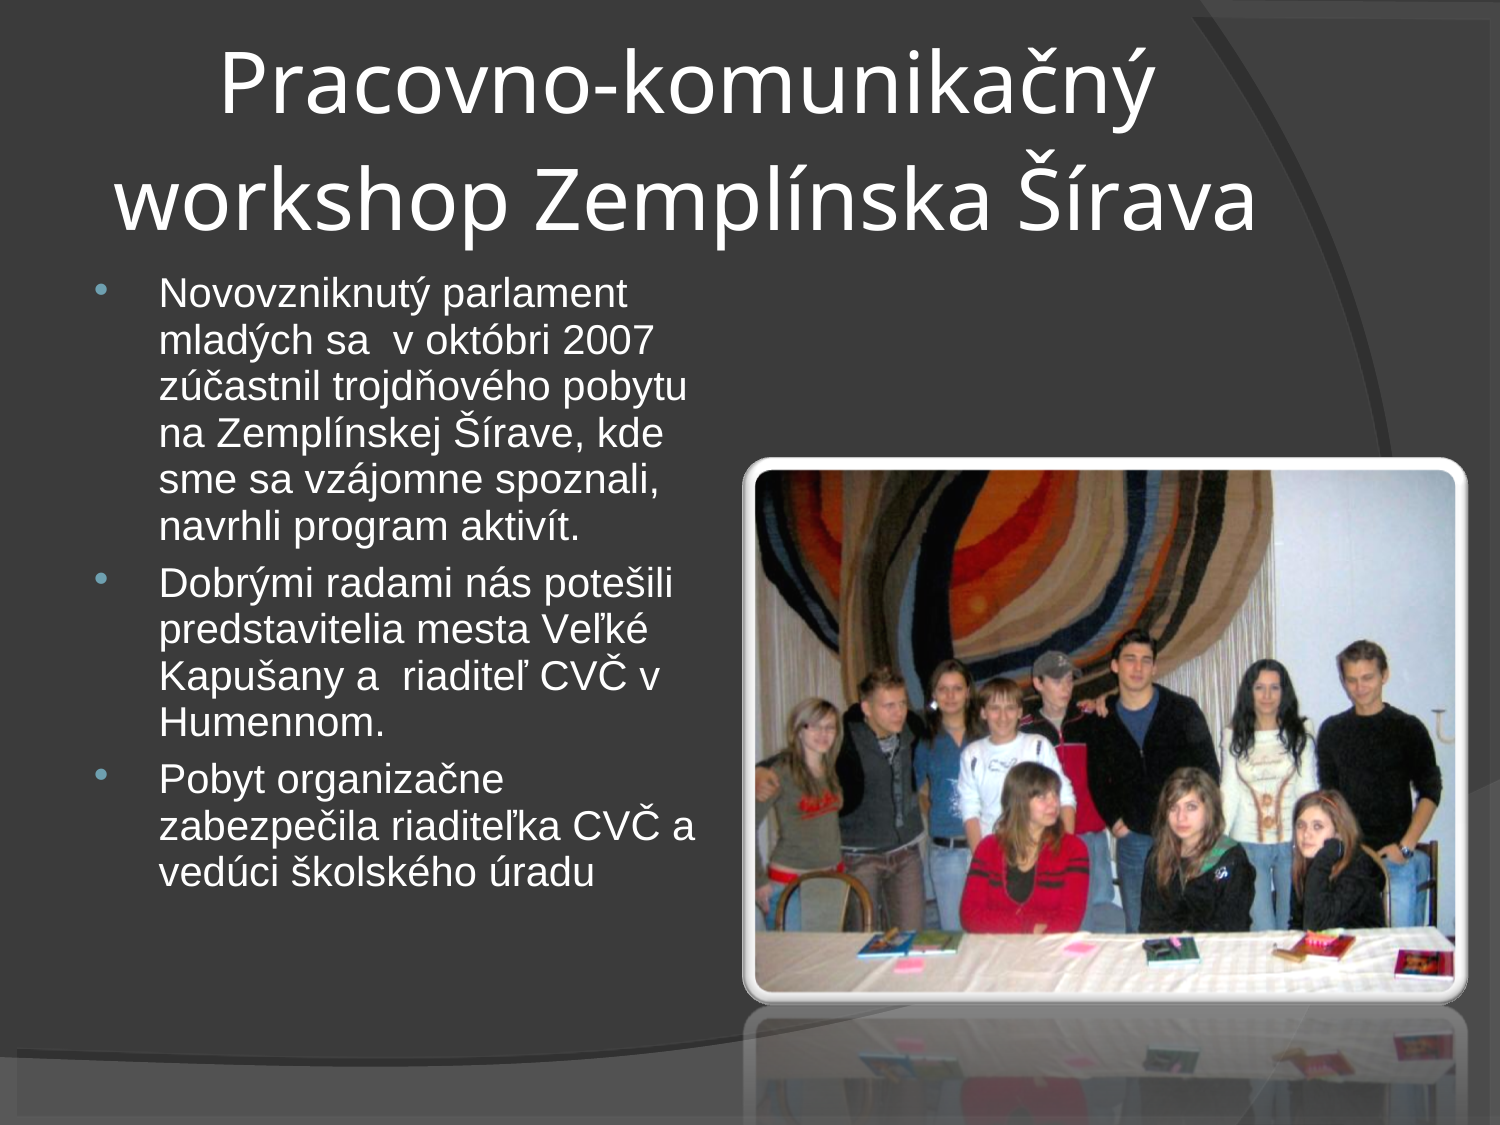

# Pracovno-komunikačný workshop Zemplínska Šírava
Novovzniknutý parlament mladých sa v októbri 2007 zúčastnil trojdňového pobytu na Zemplínskej Šírave, kde sme sa vzájomne spoznali, navrhli program aktivít.
Dobrými radami nás potešili predstavitelia mesta Veľké Kapušany a riaditeľ CVČ v Humennom.
Pobyt organizačne zabezpečila riaditeľka CVČ a vedúci školského úradu